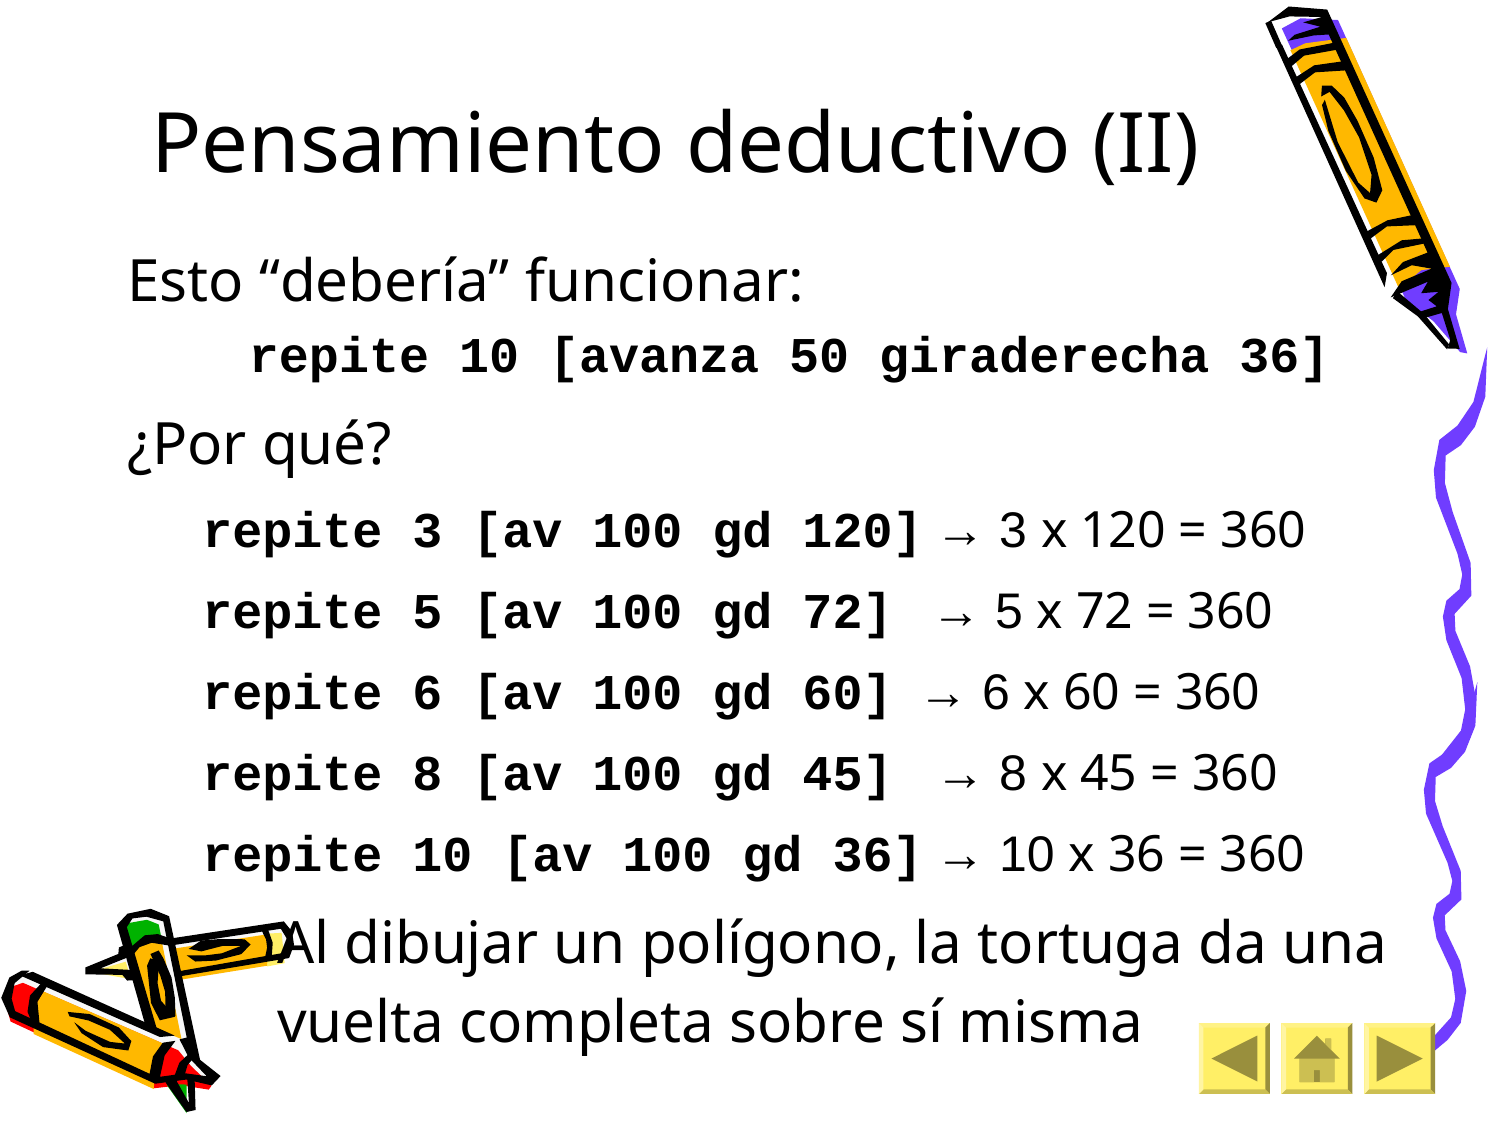

# Pensamiento deductivo (II)
Esto “debería” funcionar:
	repite 10 [avanza 50 giraderecha 36]
¿Por qué?
repite 3 [av 100 gd 120] → 3 x 120 = 360
repite 5 [av 100 gd 72] → 5 x 72 = 360
repite 6 [av 100 gd 60] → 6 x 60 = 360
repite 8 [av 100 gd 45] → 8 x 45 = 360
repite 10 [av 100 gd 36] → 10 x 36 = 360
		Al dibujar un polígono, la tortuga da una 	vuelta completa sobre sí misma